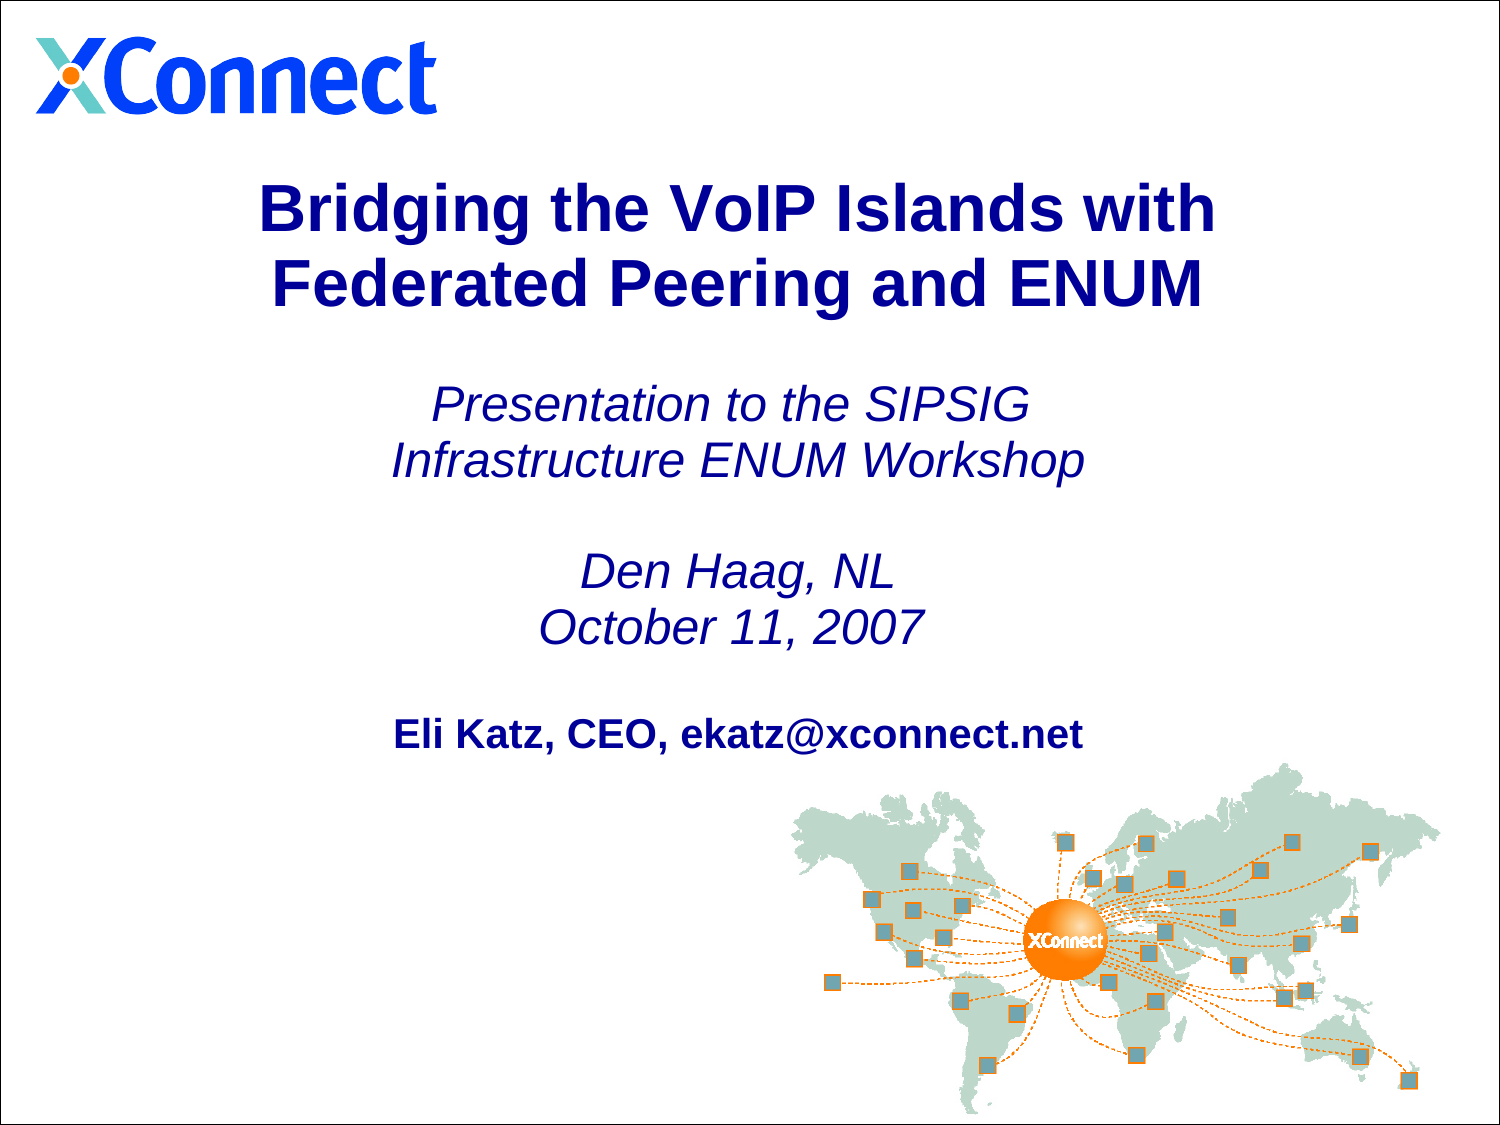

Bridging the VoIP Islands with Federated Peering and ENUM
Presentation to the SIPSIG
Infrastructure ENUM Workshop
Den Haag, NL
October 11, 2007
Eli Katz, CEO, ekatz@xconnect.net